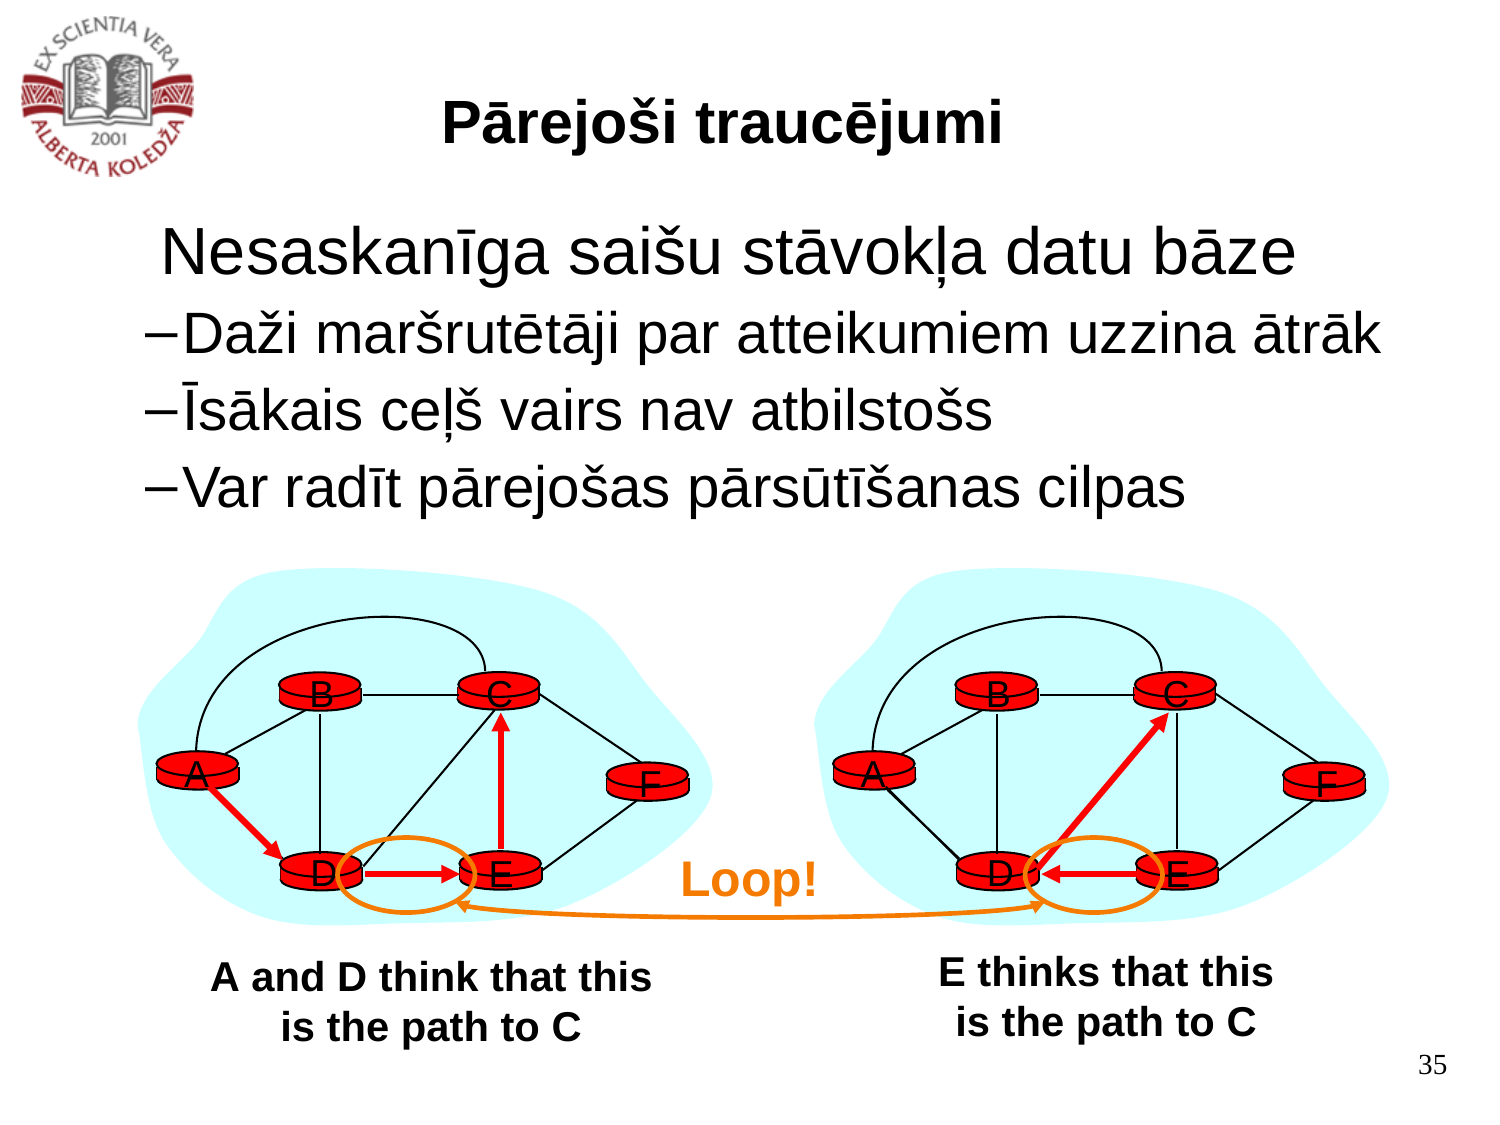

Pārejoši traucējumi
# Nesaskanīga saišu stāvokļa datu bāze
Daži maršrutētāji par atteikumiem uzzina ātrāk
Īsākais ceļš vairs nav atbilstošs
Var radīt pārejošas pārsūtīšanas cilpas
B
C
A
F
D
E
B
C
A
F
D
E
Loop!
E thinks that this
is the path to C
A and D think that this
is the path to C